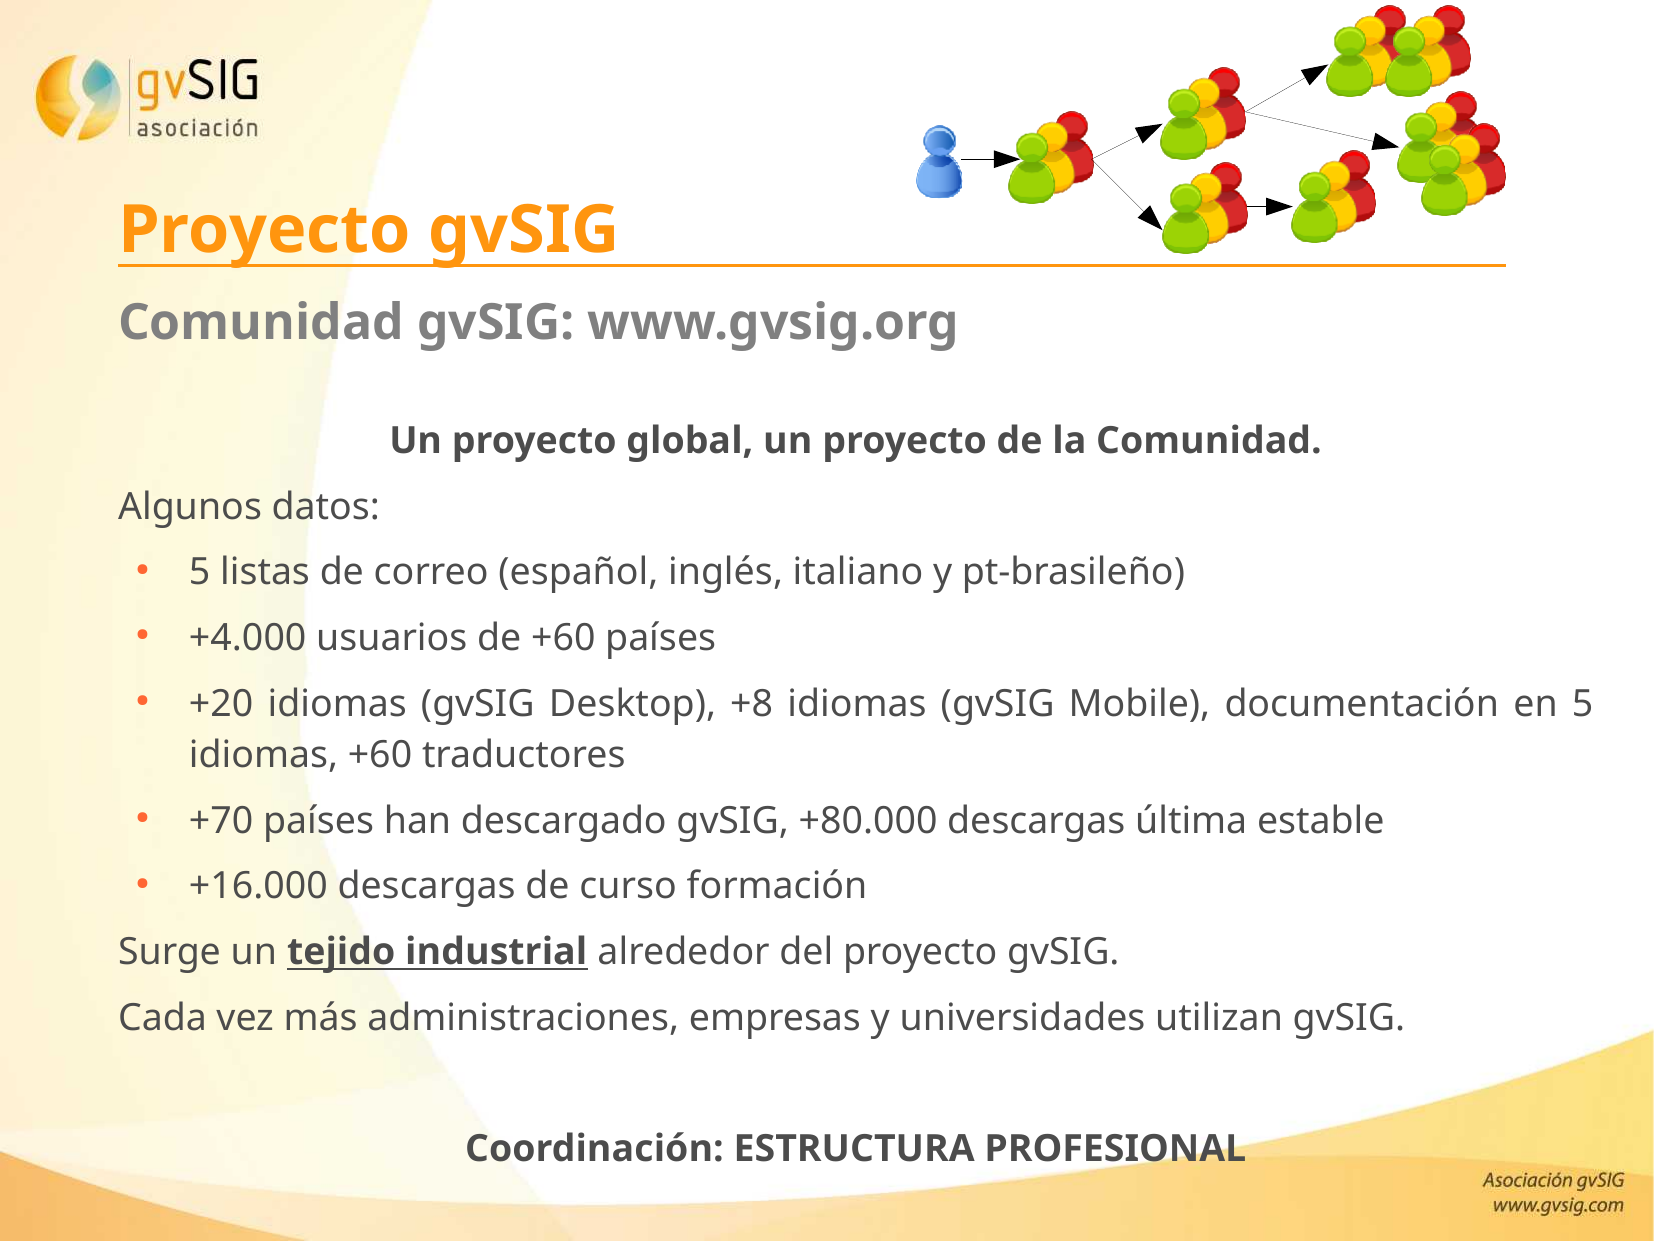

# Proyecto gvSIG
Comunidad gvSIG: www.gvsig.org
Un proyecto global, un proyecto de la Comunidad.
Algunos datos:
5 listas de correo (español, inglés, italiano y pt-brasileño)
+4.000 usuarios de +60 países
+20 idiomas (gvSIG Desktop), +8 idiomas (gvSIG Mobile), documentación en 5 idiomas, +60 traductores
+70 países han descargado gvSIG, +80.000 descargas última estable
+16.000 descargas de curso formación
Surge un tejido industrial alrededor del proyecto gvSIG.
Cada vez más administraciones, empresas y universidades utilizan gvSIG.
Coordinación: ESTRUCTURA PROFESIONAL